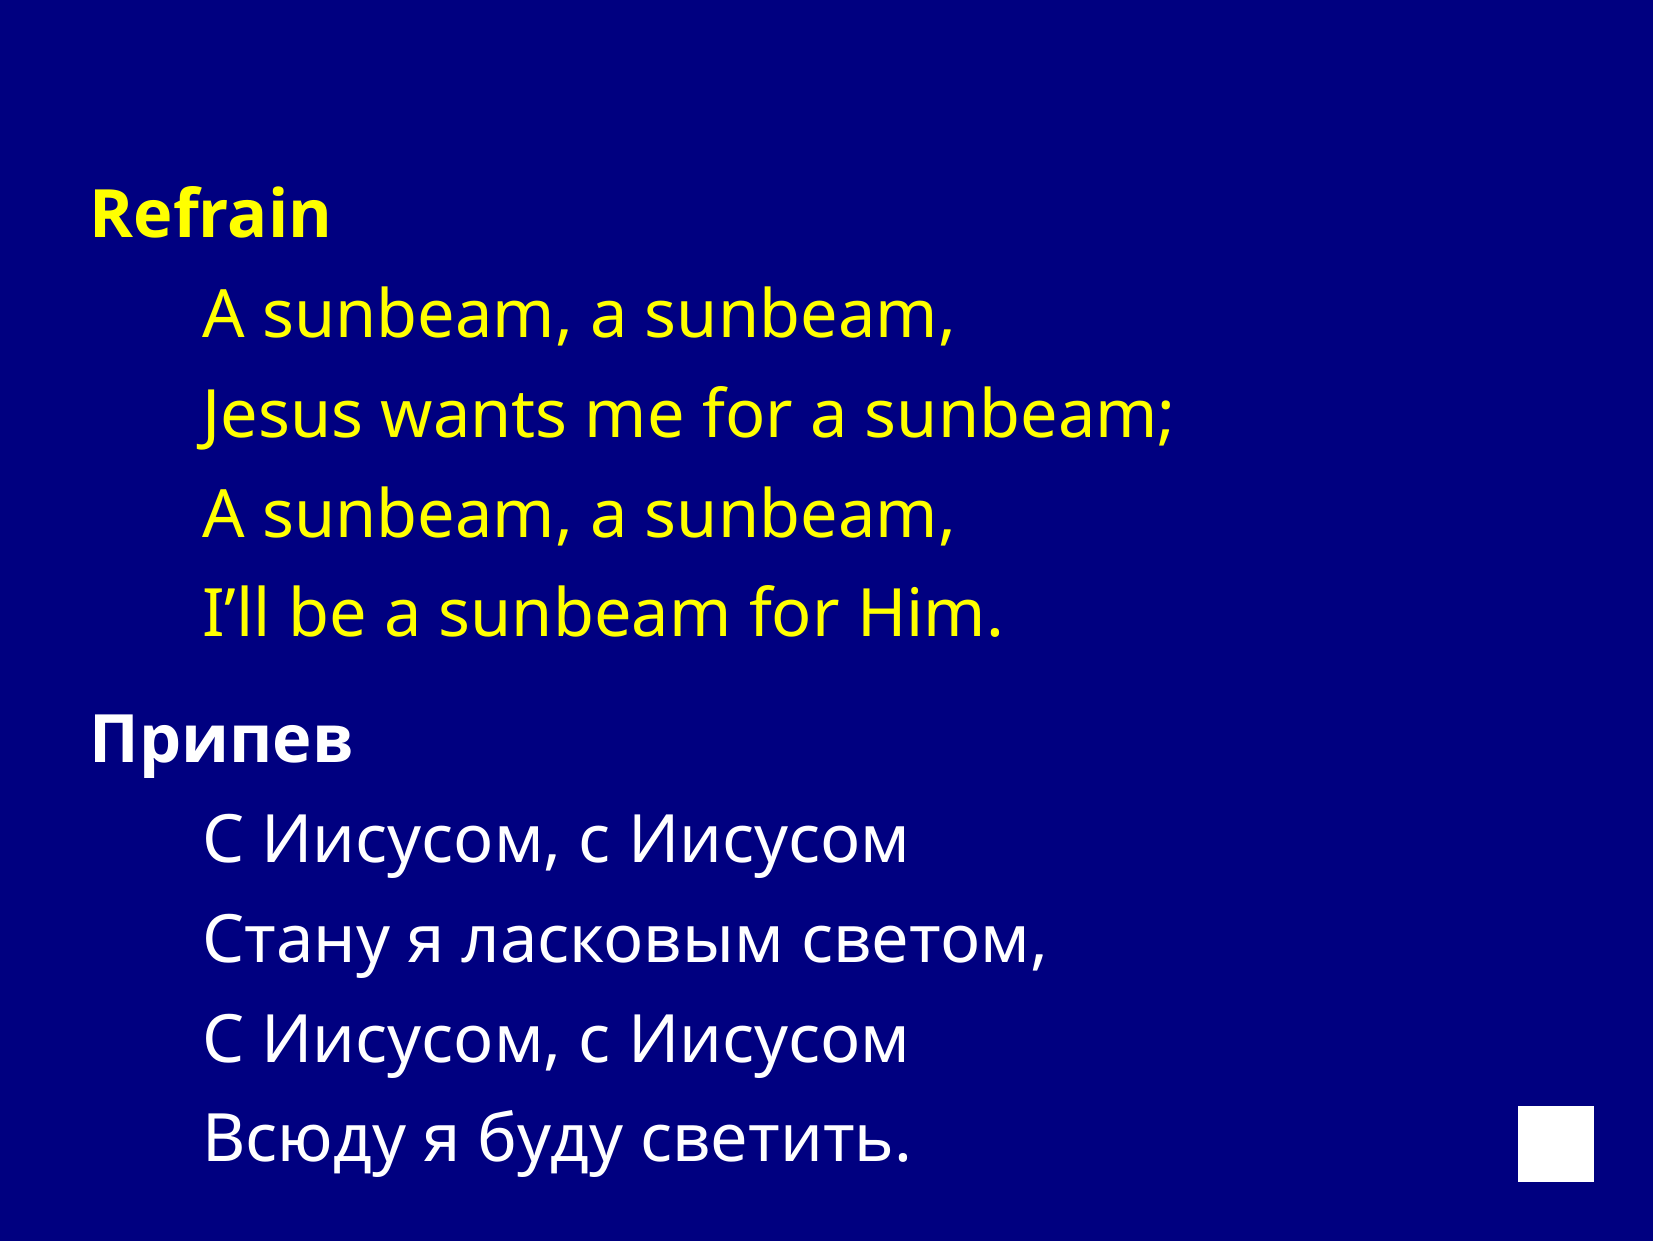

Refrain
	A sunbeam, a sunbeam,
	Jesus wants me for a sunbeam;
	A sunbeam, a sunbeam,
	I’ll be a sunbeam for Him.
Припев
	С Иисусом, с Иисусом
	Стану я ласковым светом,
	С Иисусом, с Иисусом
	Всюду я буду светить.